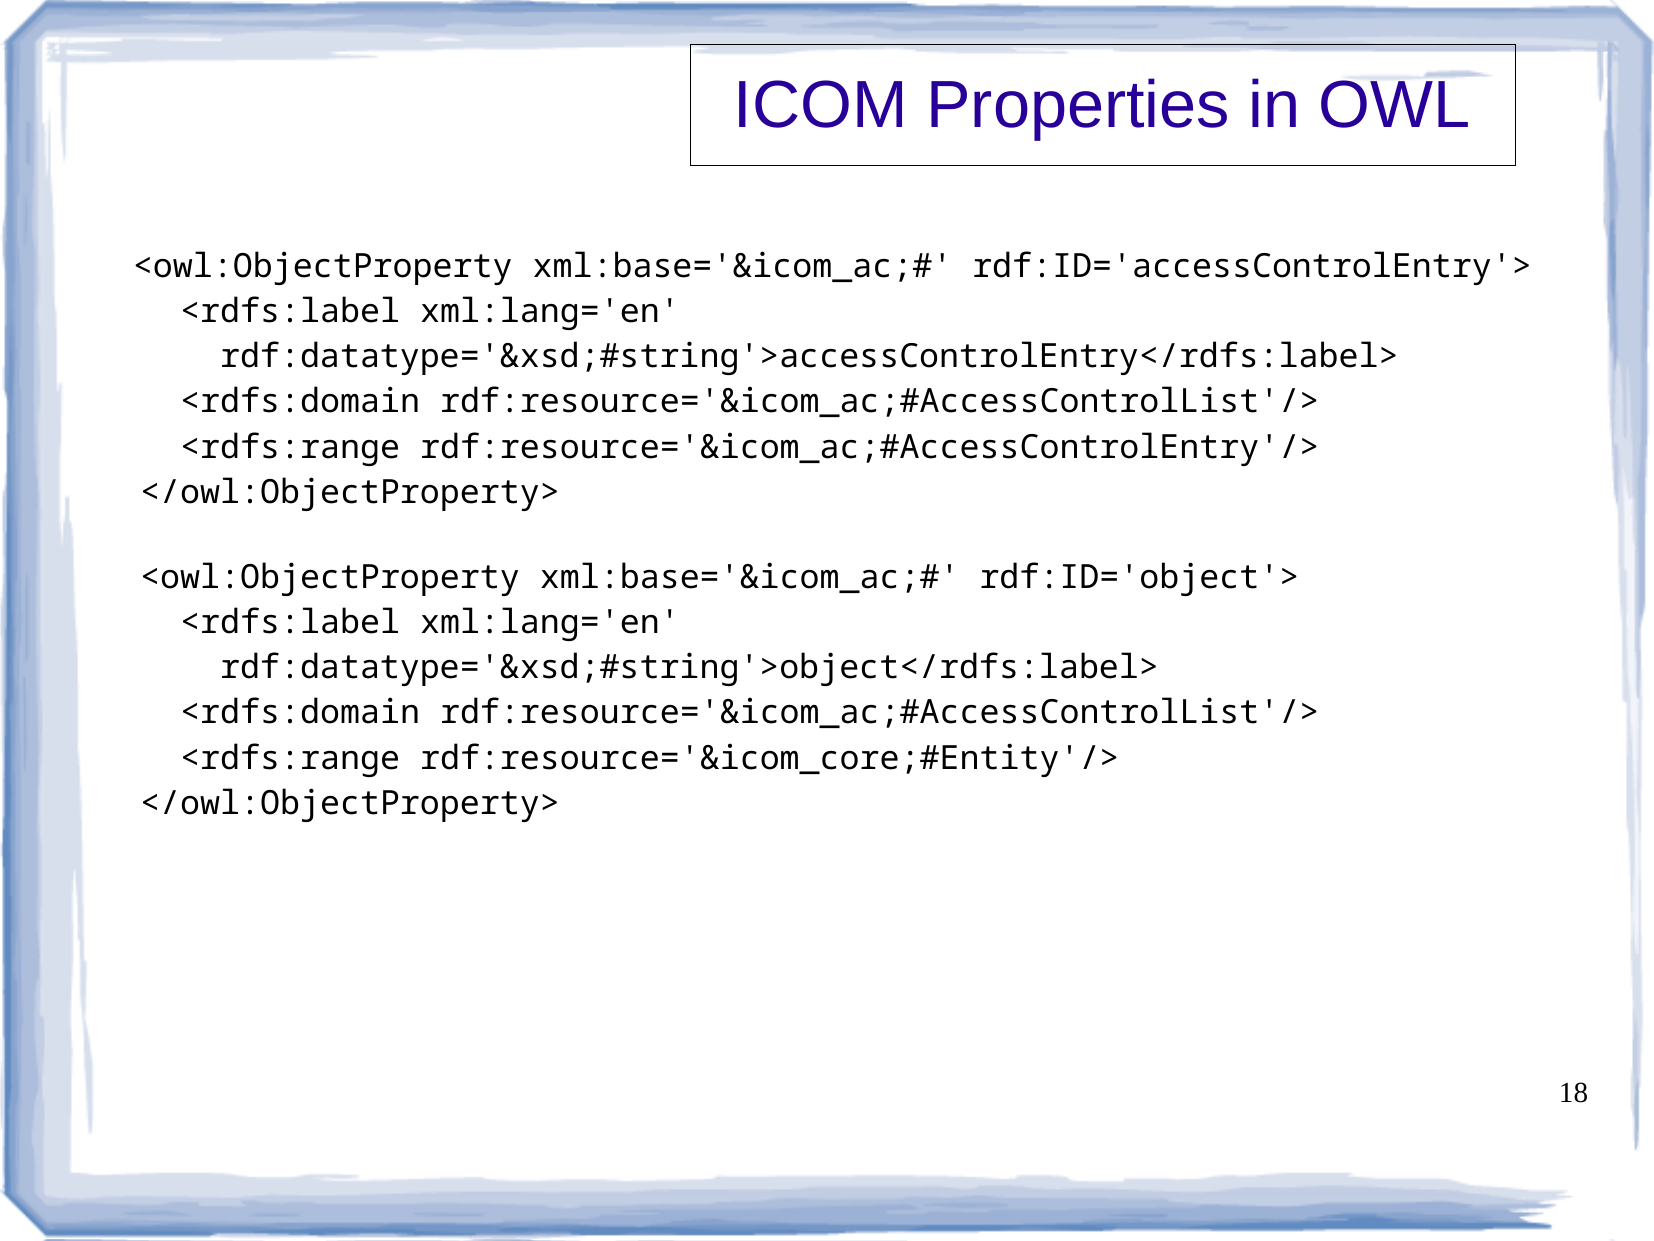

# ICOM Properties in OWL
 <owl:ObjectProperty xml:base='&icom_ac;#' rdf:ID='accessControlEntry'>
 <rdfs:label xml:lang='en'
 rdf:datatype='&xsd;#string'>accessControlEntry</rdfs:label>
 <rdfs:domain rdf:resource='&icom_ac;#AccessControlList'/>
 <rdfs:range rdf:resource='&icom_ac;#AccessControlEntry'/>
 </owl:ObjectProperty>
 <owl:ObjectProperty xml:base='&icom_ac;#' rdf:ID='object'>
 <rdfs:label xml:lang='en'
 rdf:datatype='&xsd;#string'>object</rdfs:label>
 <rdfs:domain rdf:resource='&icom_ac;#AccessControlList'/>
 <rdfs:range rdf:resource='&icom_core;#Entity'/>
 </owl:ObjectProperty>
18